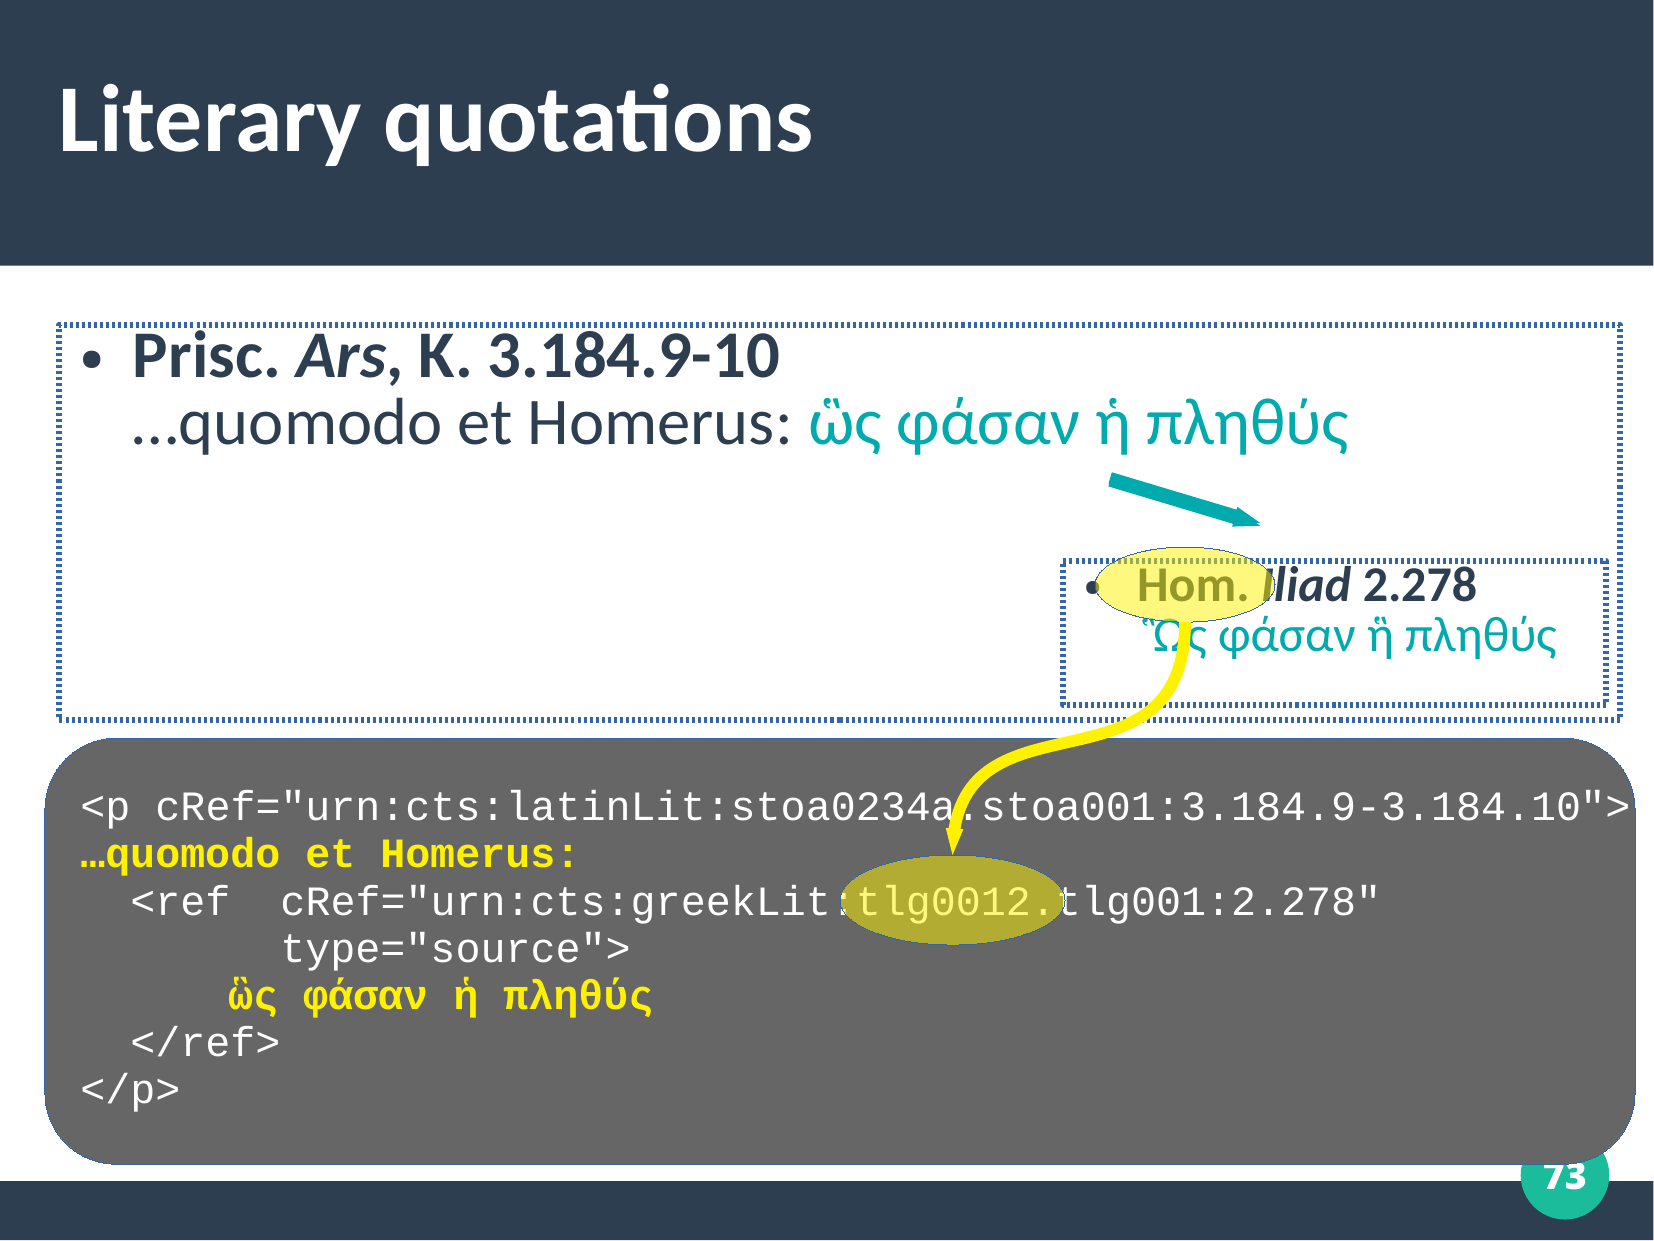

# Literary quotations
Prisc. Ars, K. 3.184.9-10
…quomodo et Homerus: ὣς φάσαν ἡ πληθύς
Hom. Iliad 2.278
 Ὣς φάσαν ἣ πληθύς
<p cRef="urn:cts:latinLit:stoa0234a.stoa001:3.184.9-3.184.10">
…quomodo et Homerus:
 <ref cRef="urn:cts:greekLit:tlg0012.tlg001:2.278"
 type="source">
		ὣς φάσαν ἡ πληθύς
 </ref>
</p>
73